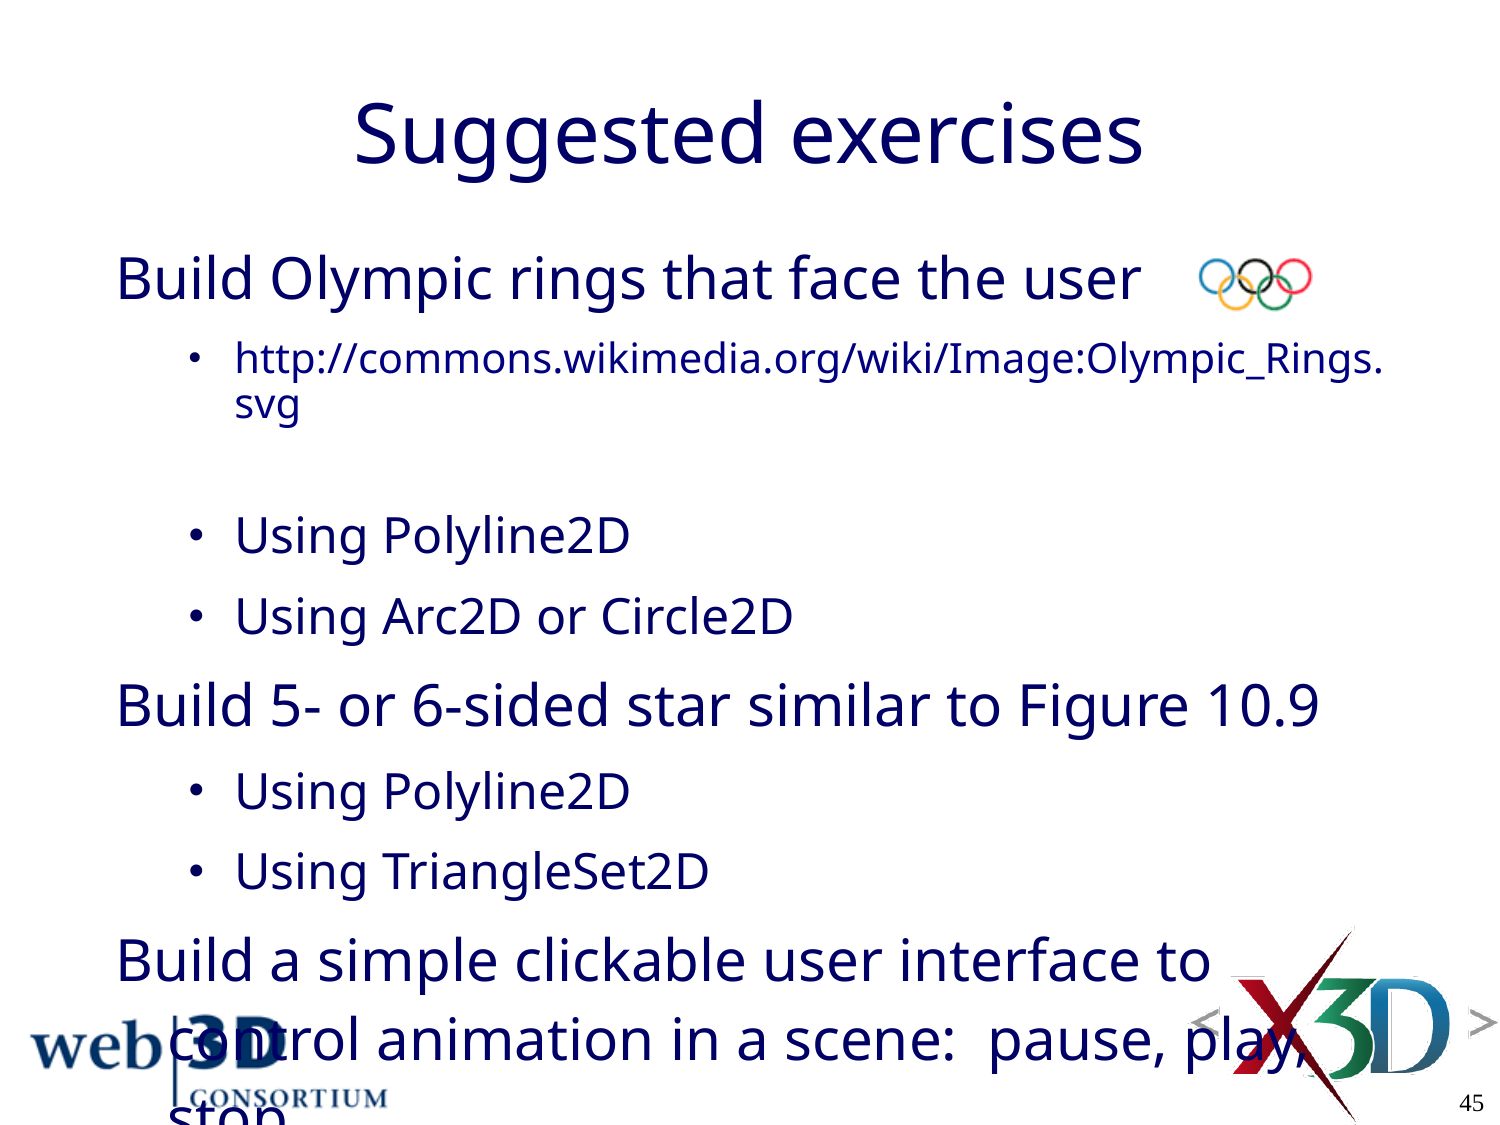

# Suggested exercises
Build Olympic rings that face the user
http://commons.wikimedia.org/wiki/Image:Olympic_Rings.svg
Using Polyline2D
Using Arc2D or Circle2D
Build 5- or 6-sided star similar to Figure 10.9
Using Polyline2D
Using TriangleSet2D
Build a simple clickable user interface to control animation in a scene: pause, play, stop